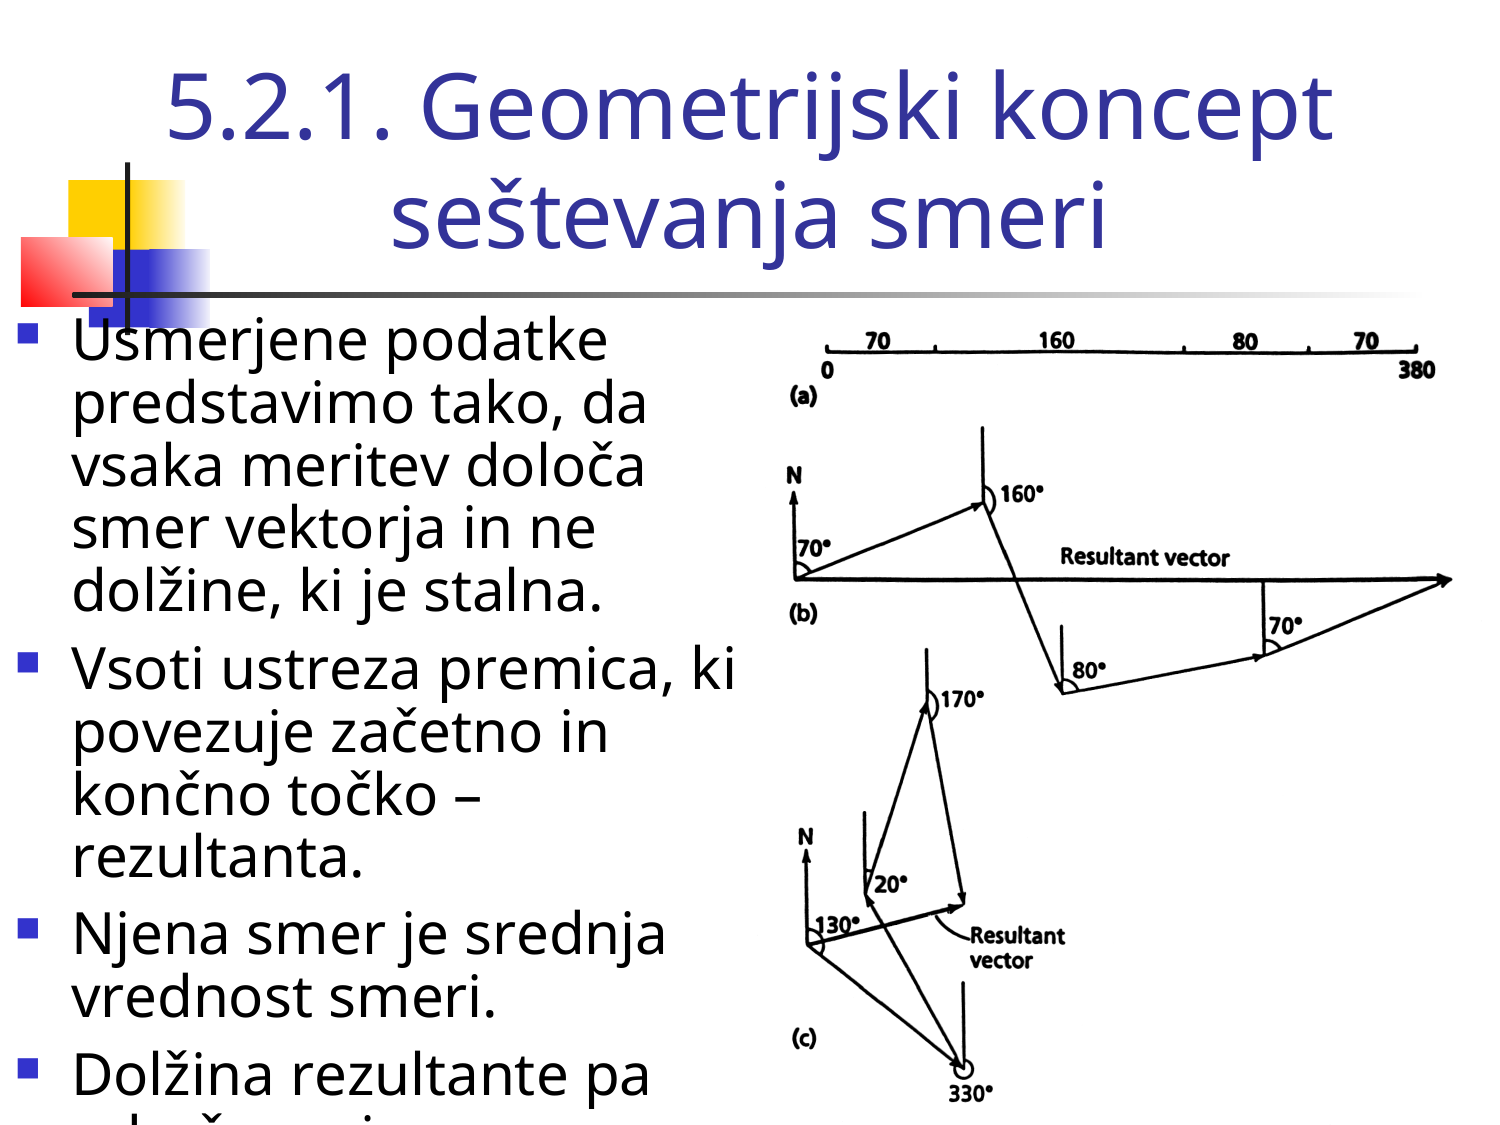

# 5.2.1. Geometrijski koncept seštevanja smeri
Usmerjene podatke predstavimo tako, da vsaka meritev določa smer vektorja in ne dolžine, ki je stalna.
Vsoti ustreza premica, ki povezuje začetno in končno točko – rezultanta.
Njena smer je srednja vrednost smeri.
Dolžina rezultante pa odraža varianco.